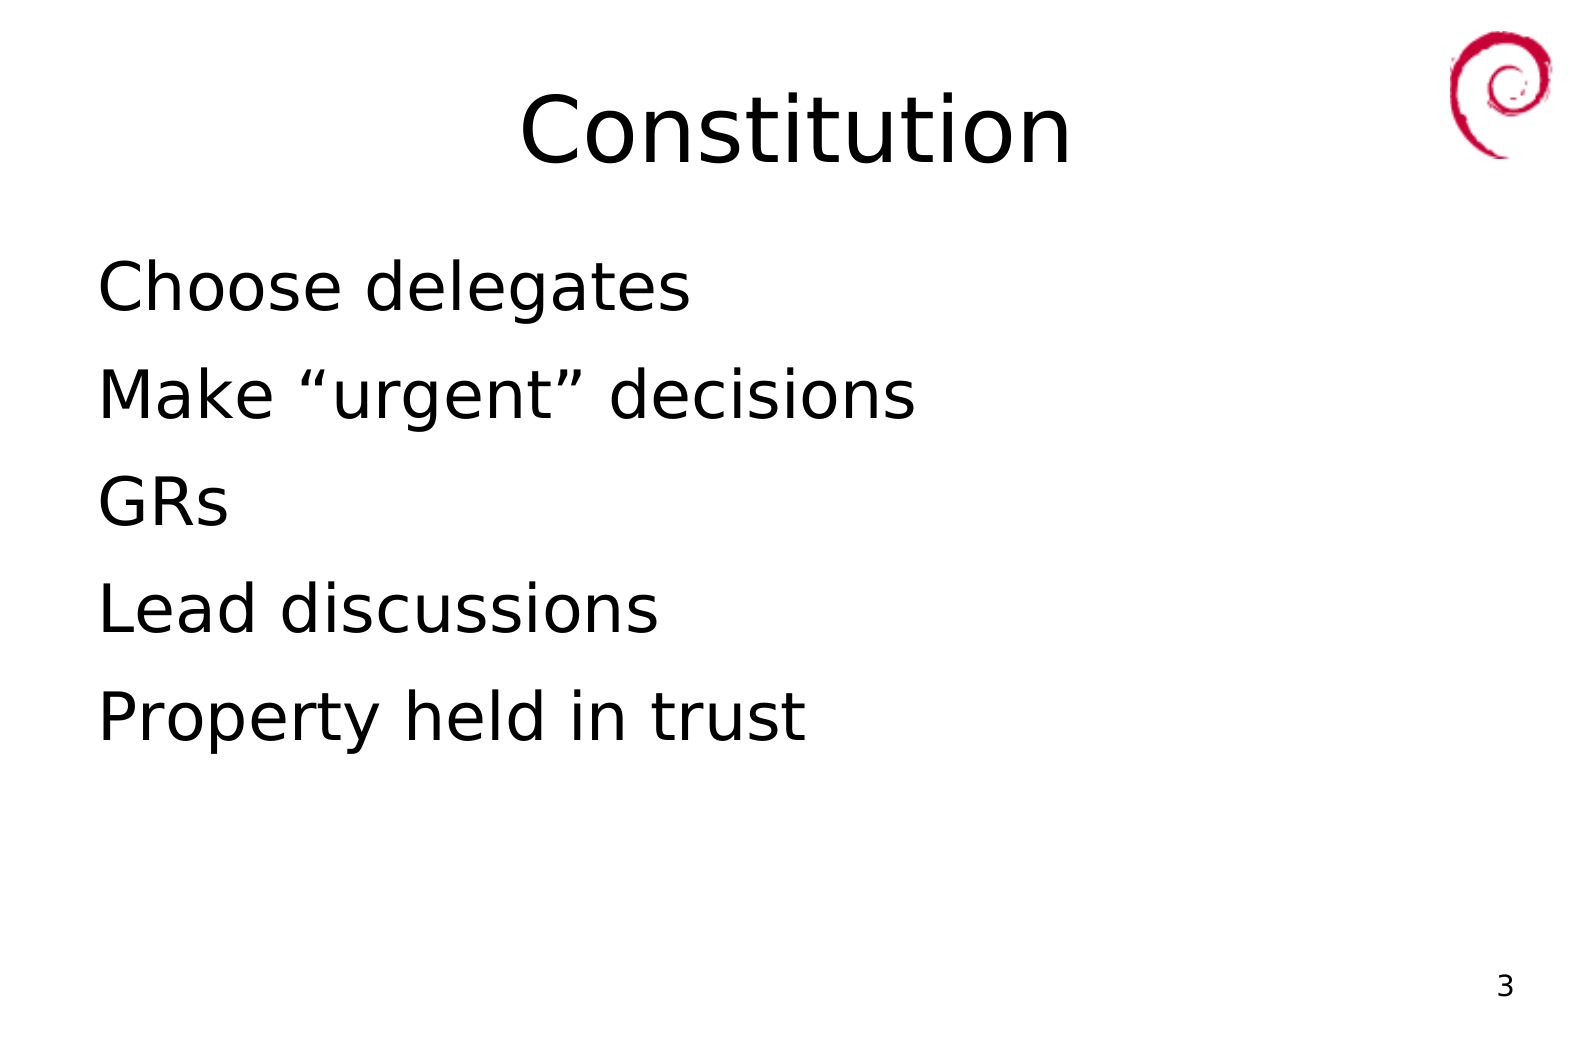

# Constitution
Choose delegates
Make “urgent” decisions
GRs
Lead discussions
Property held in trust
3